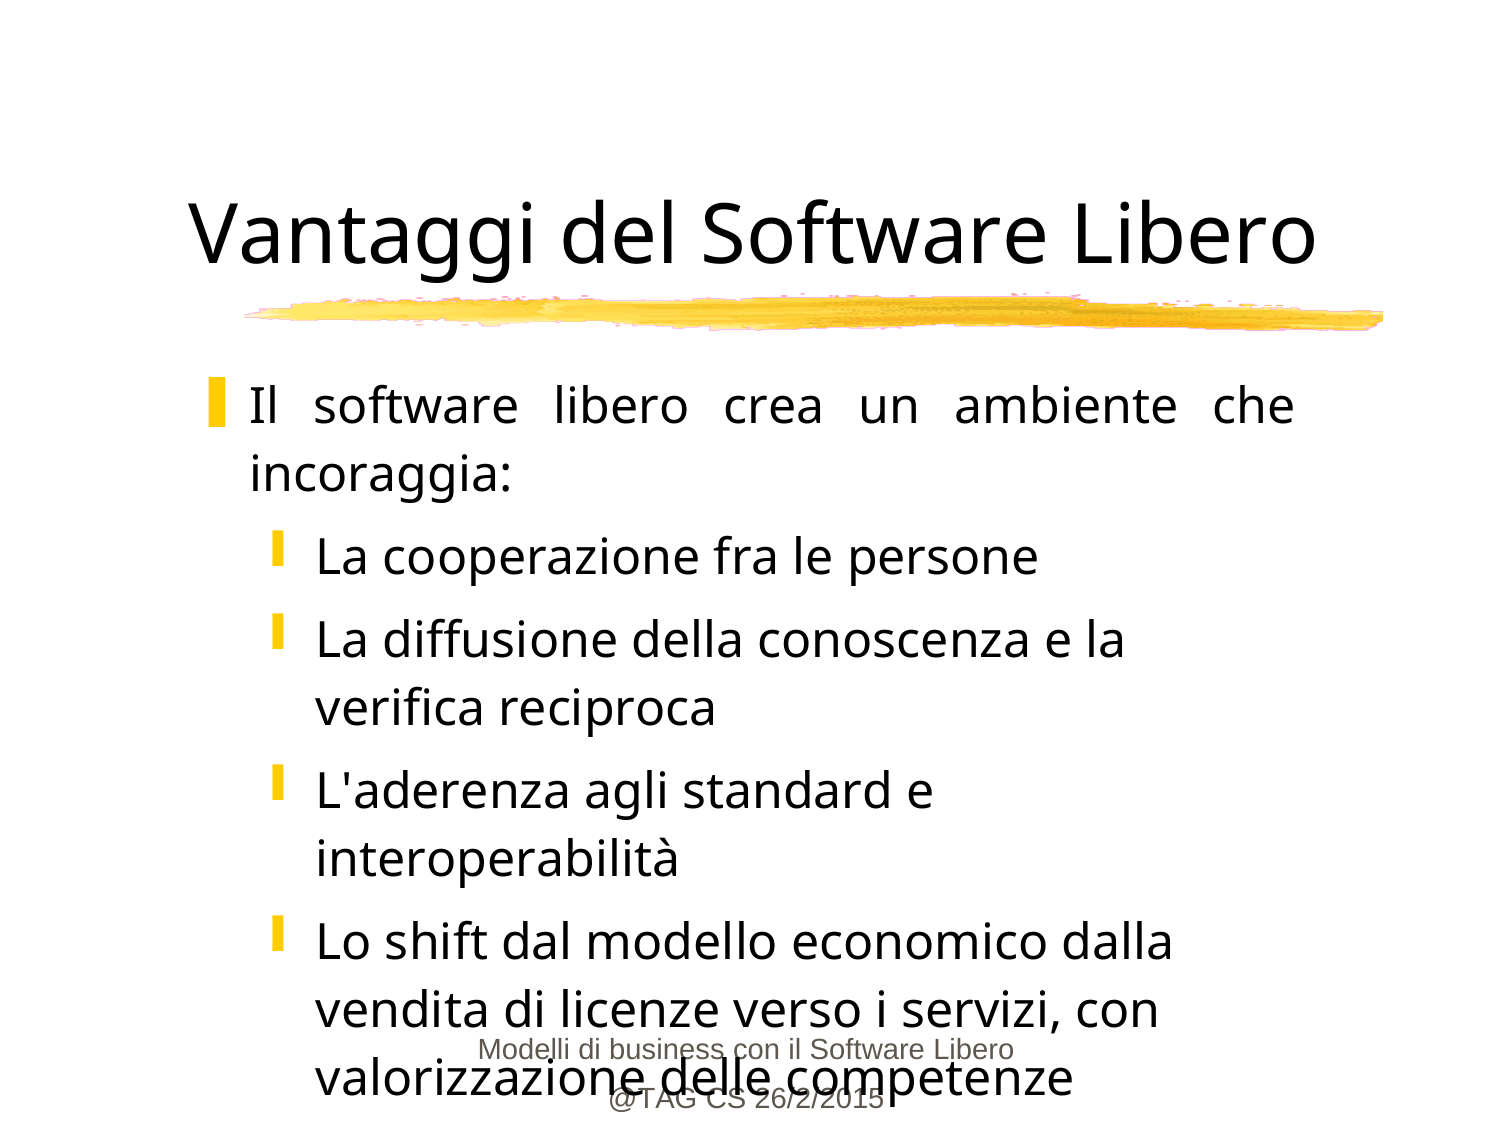

# Vantaggi del Software Libero
Il software libero crea un ambiente che incoraggia:
La cooperazione fra le persone
La diffusione della conoscenza e la verifica reciproca
L'aderenza agli standard e interoperabilità
Lo shift dal modello economico dalla vendita di licenze verso i servizi, con valorizzazione delle competenze